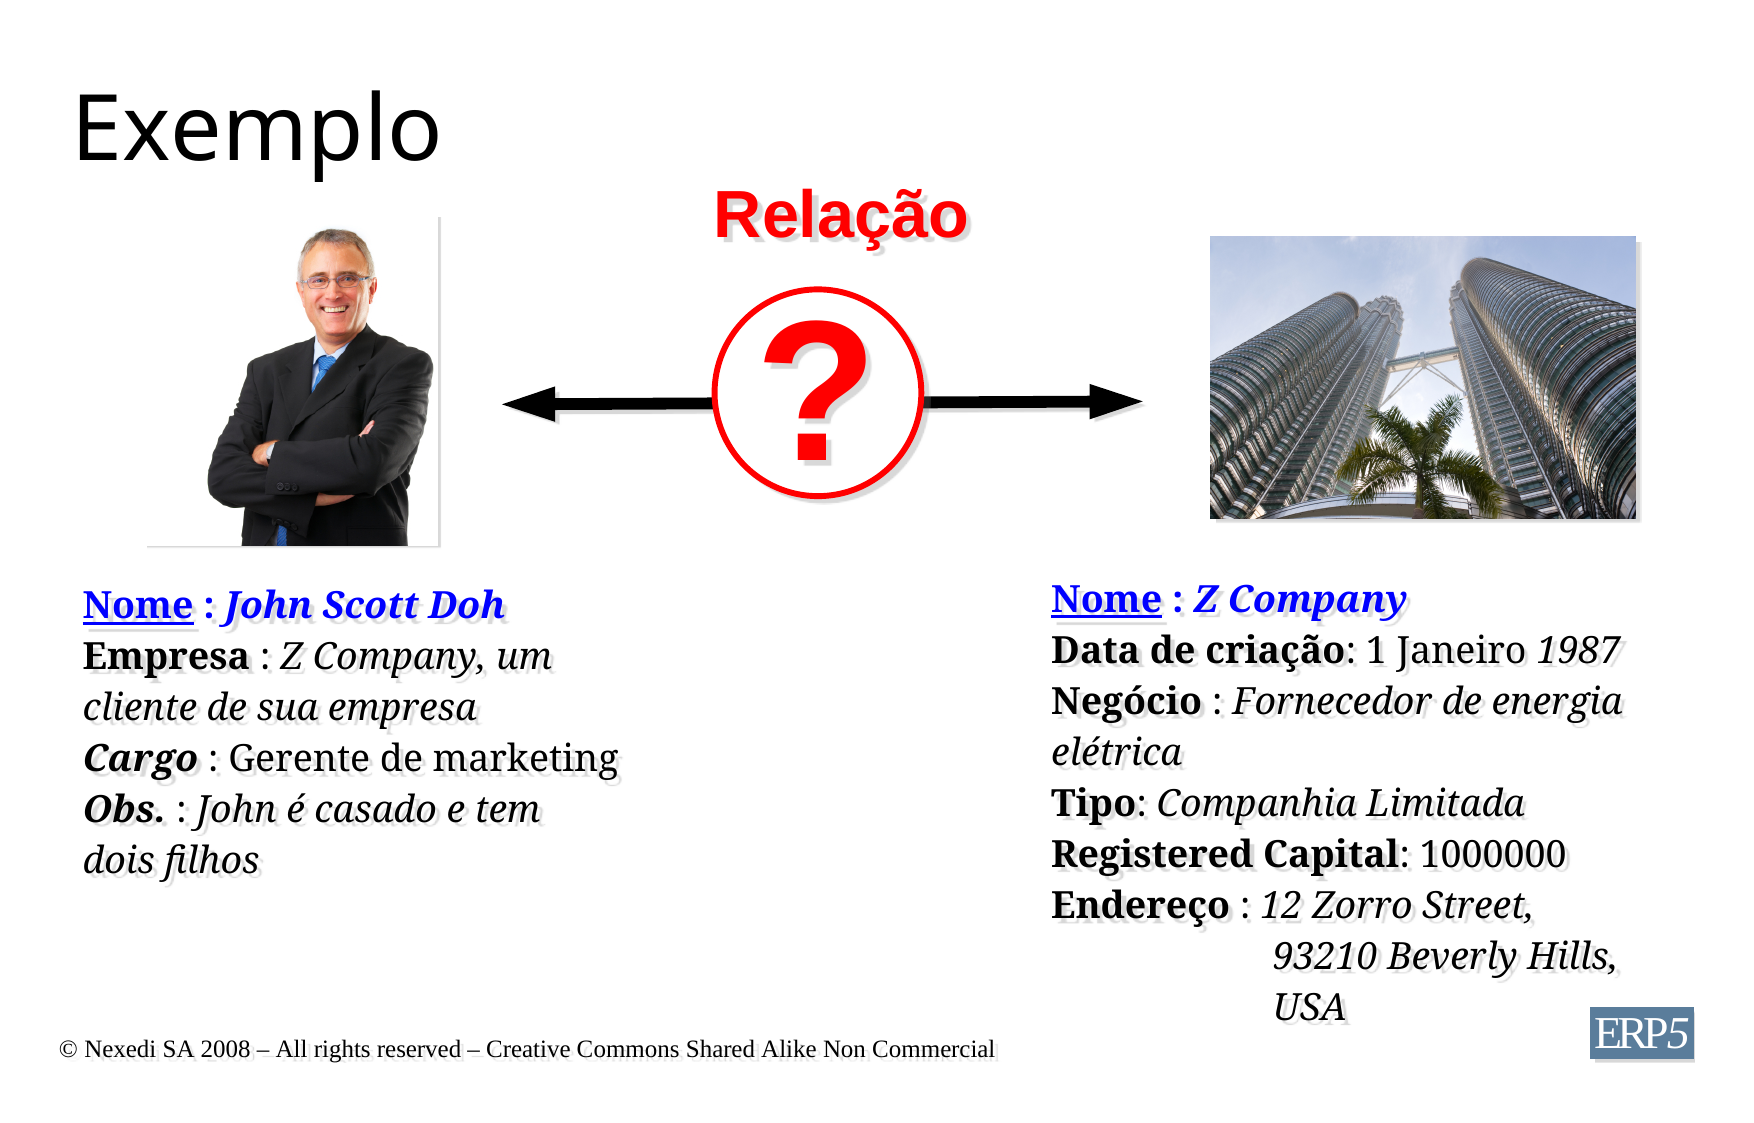

# Exemplo
Relação
?
Nome : Z Company
Data de criação: 1 Janeiro 1987
Negócio : Fornecedor de energia elétrica
Tipo: Companhia Limitada
Registered Capital: 1000000
Endereço : 12 Zorro Street,
			93210 Beverly Hills,
			USA
Nome : John Scott Doh
Empresa : Z Company, um cliente de sua empresa
Cargo : Gerente de marketing
Obs. : John é casado e tem dois filhos